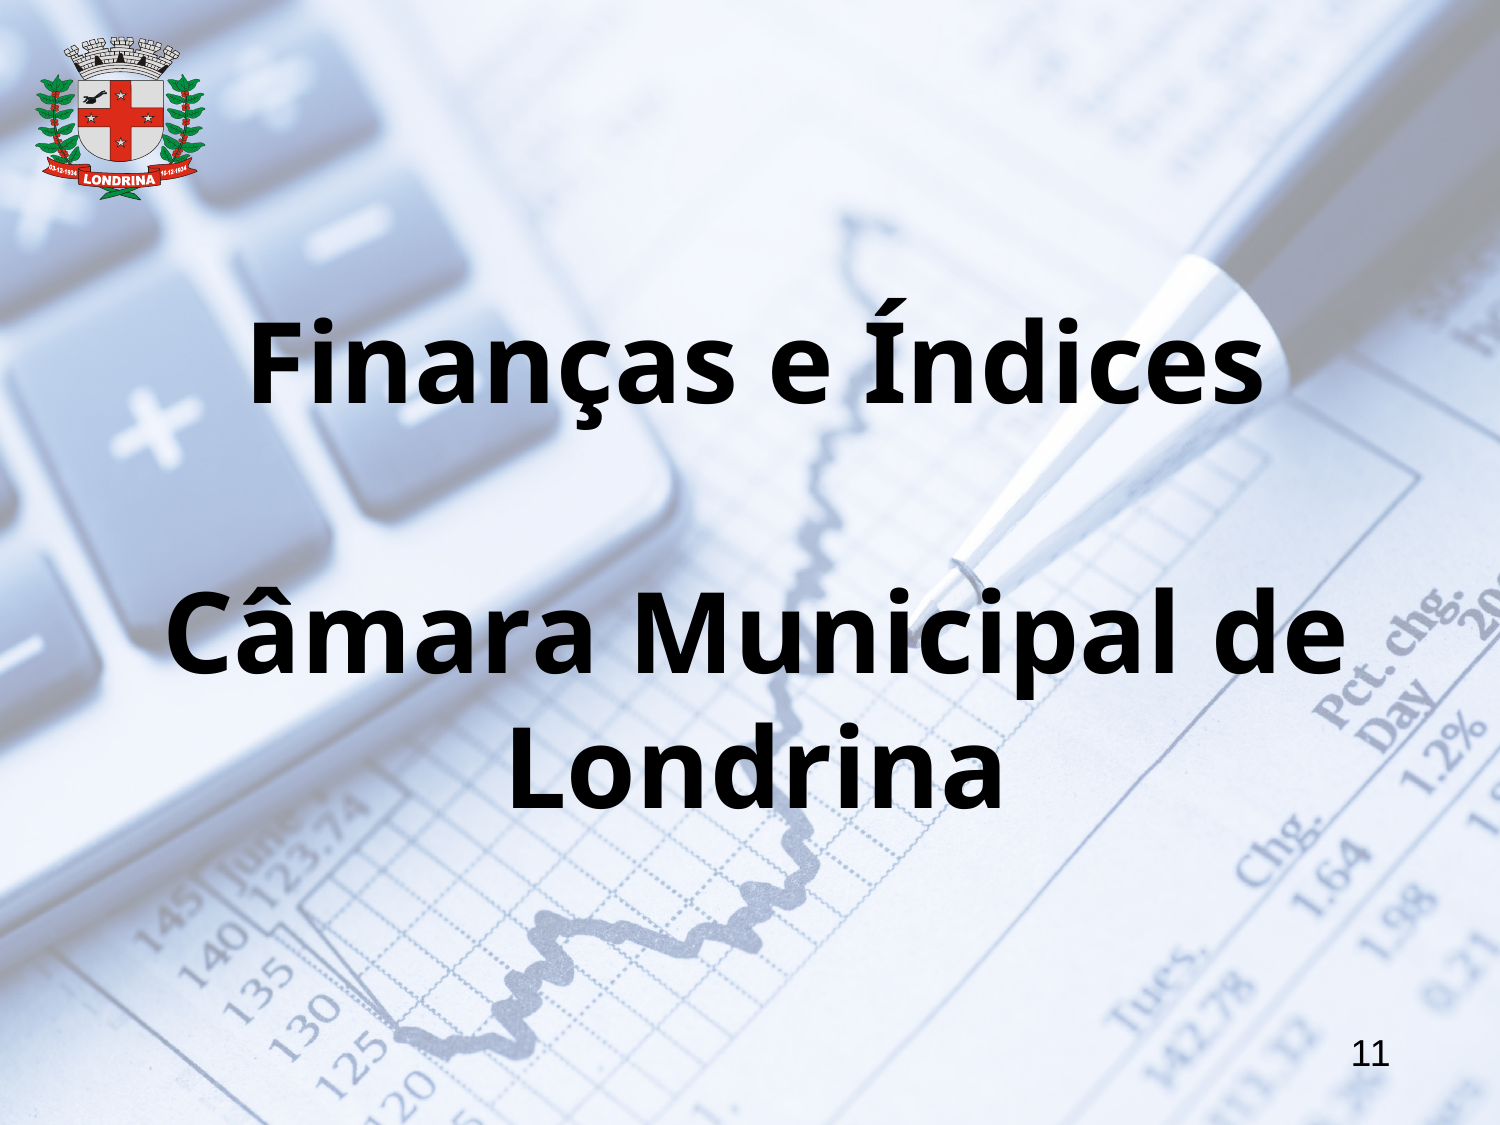

Finanças e Índices
Câmara Municipal de Londrina